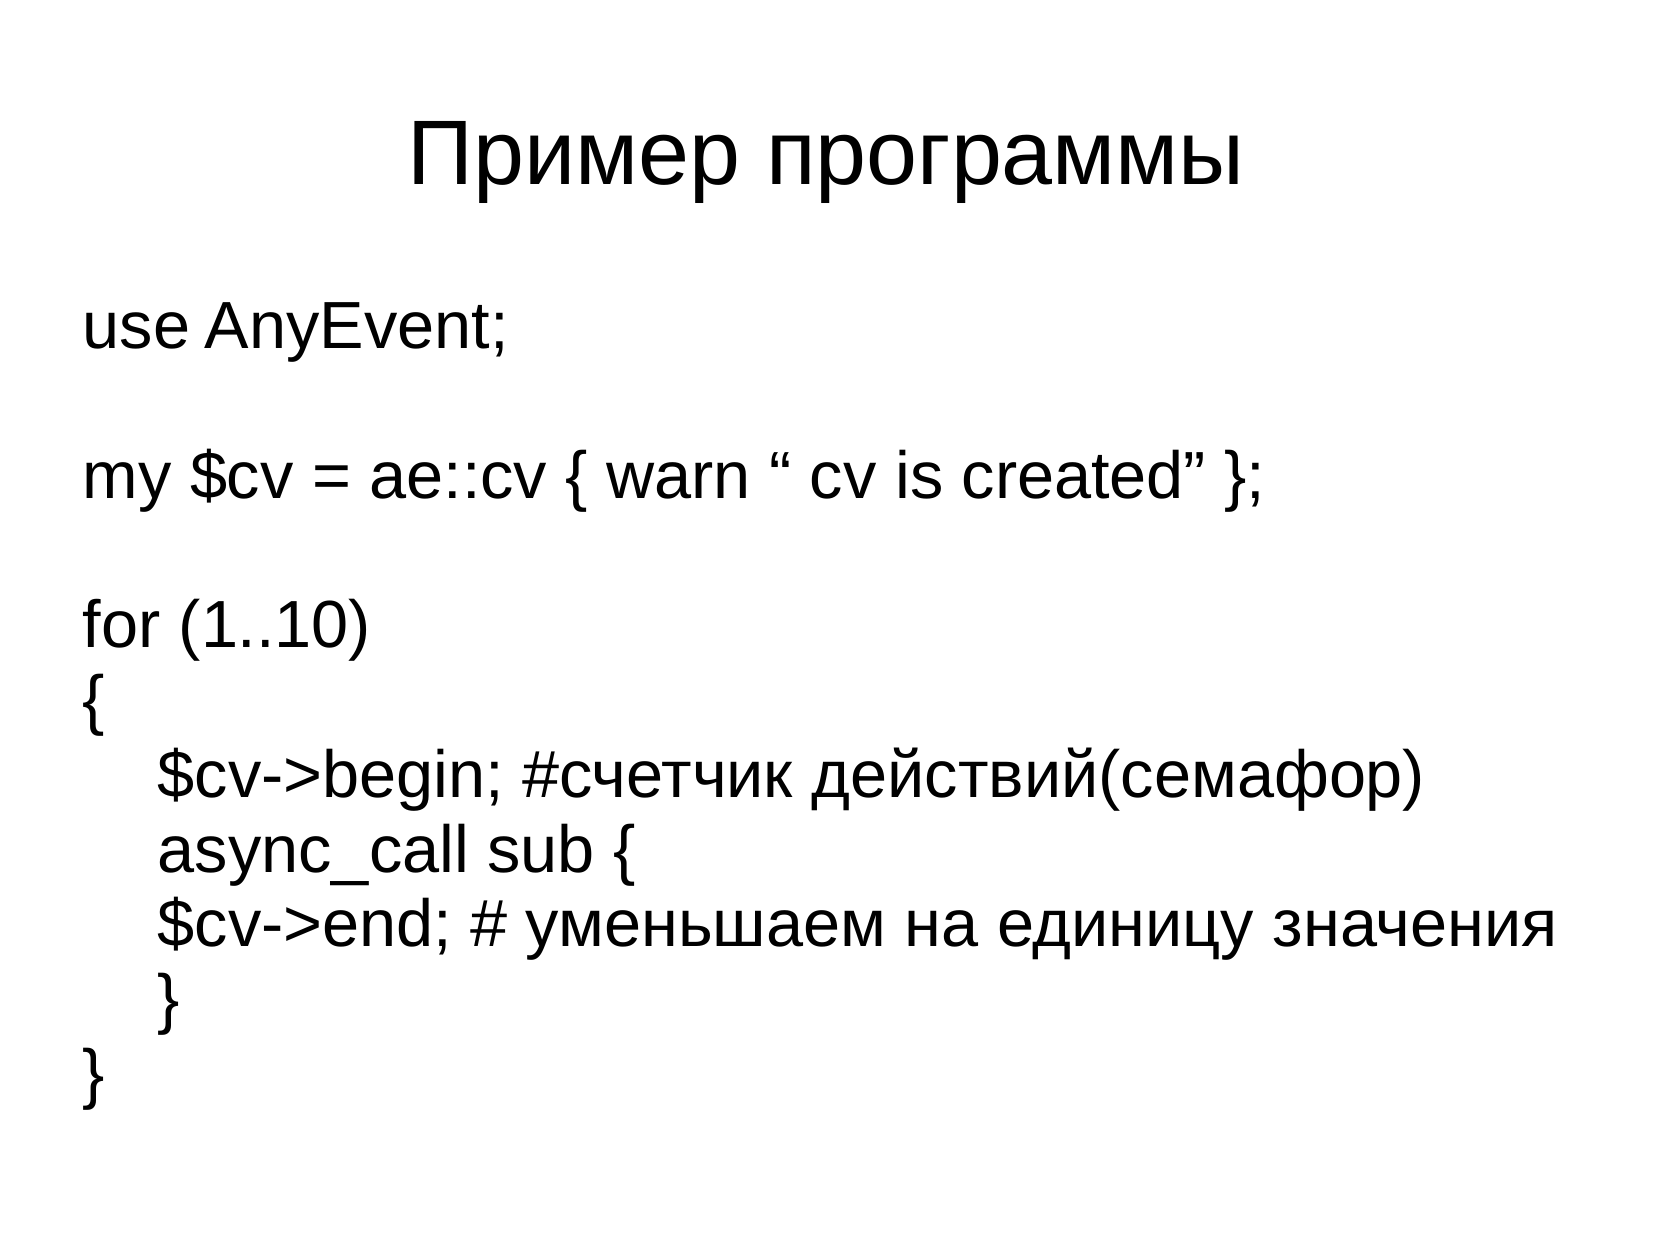

# Пример программы
use AnyEvent;
my $cv = ae::cv { warn “ cv is created” };
for (1..10)
{
	$cv->begin; #счетчик действий(семафор)
	async_call sub {
	$cv->end; # уменьшаем на единицу значения
	}
}